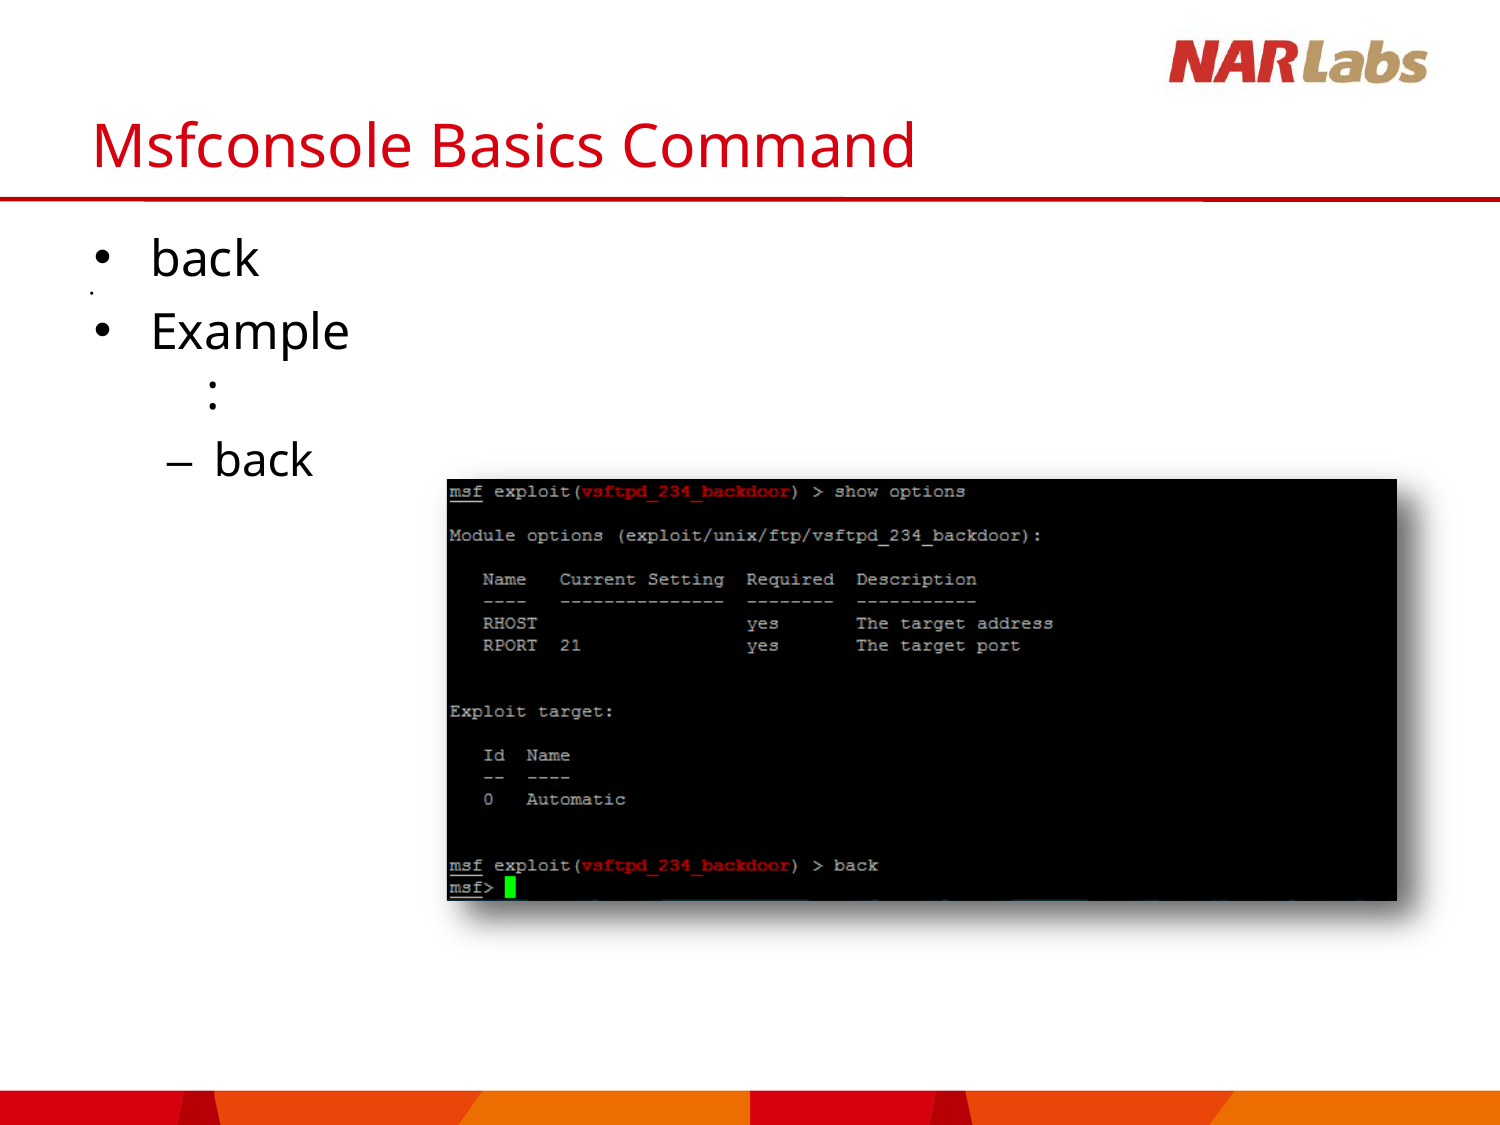

# Msfconsole Basics Command
back
Example:
–	back